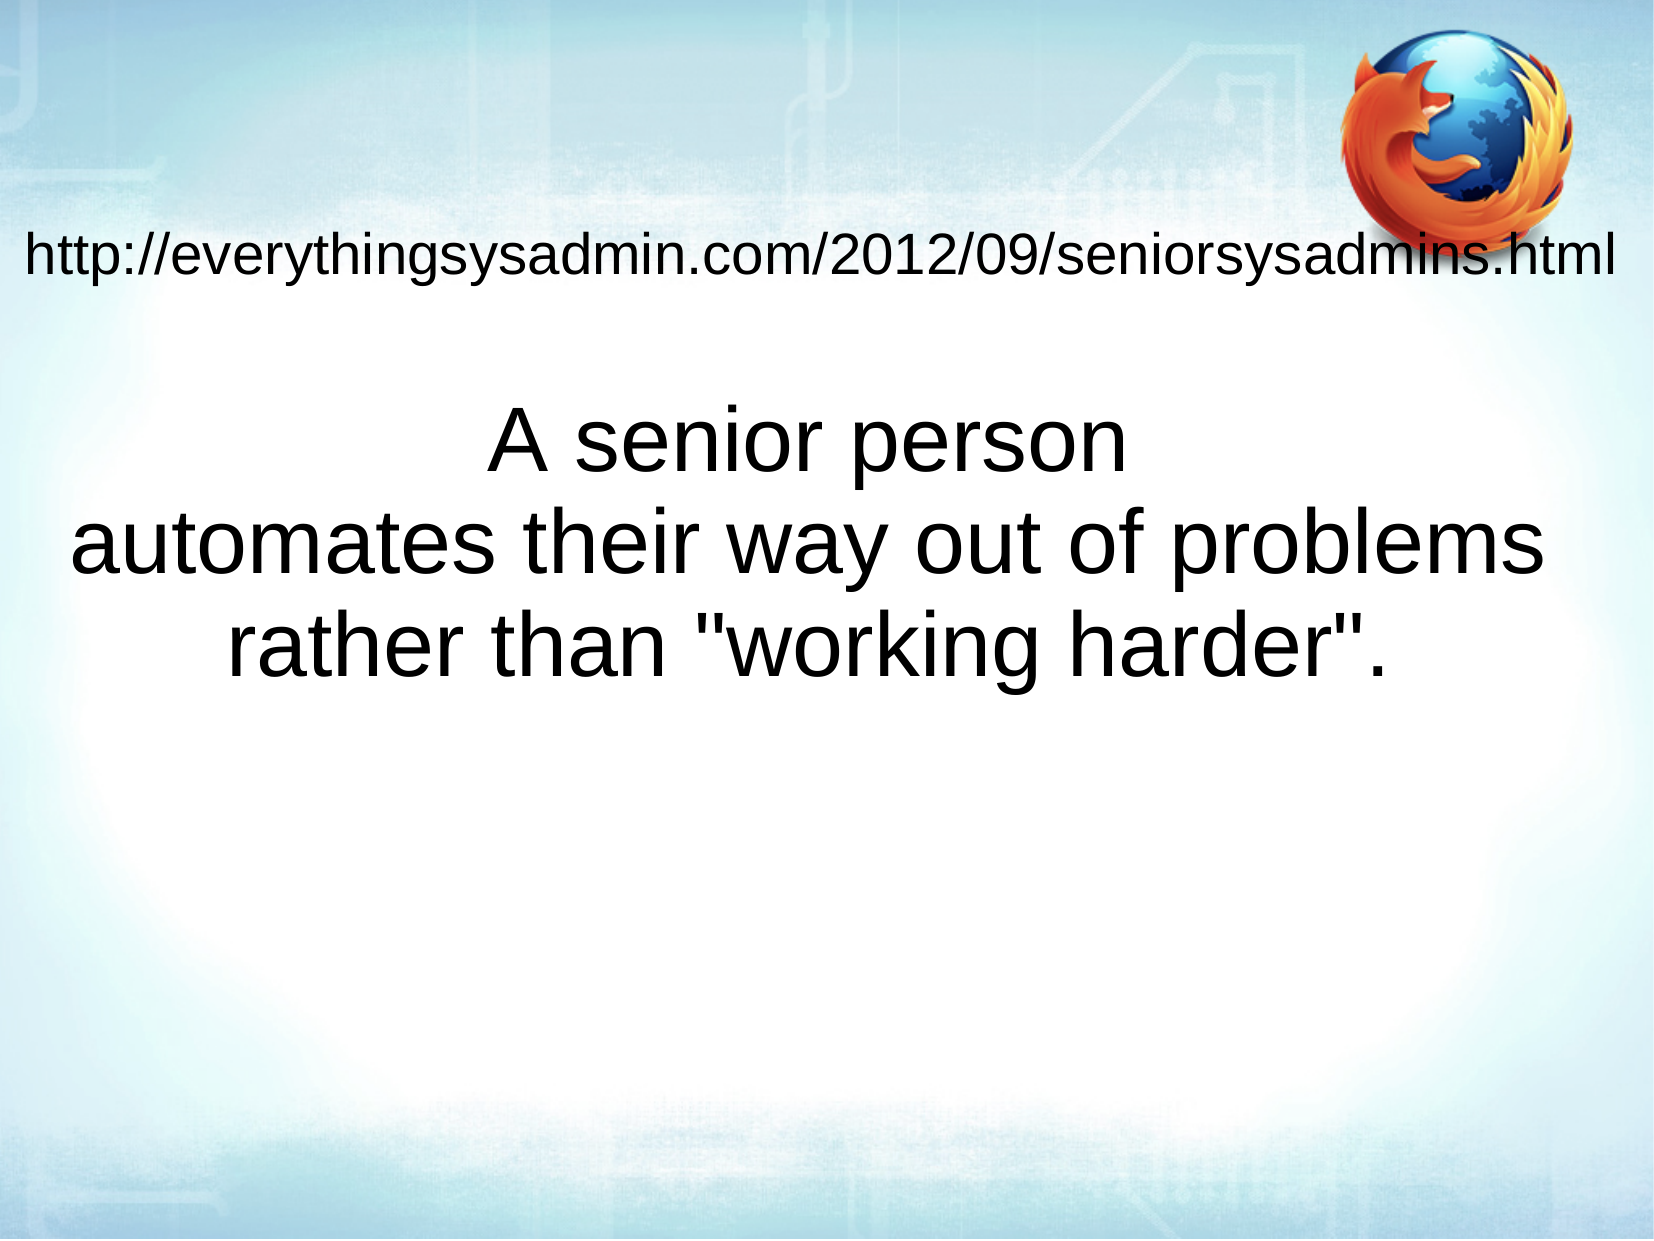

# http://everythingsysadmin.com/2012/09/seniorsysadmins.html A senior person automates their way out of problems rather than "working harder".